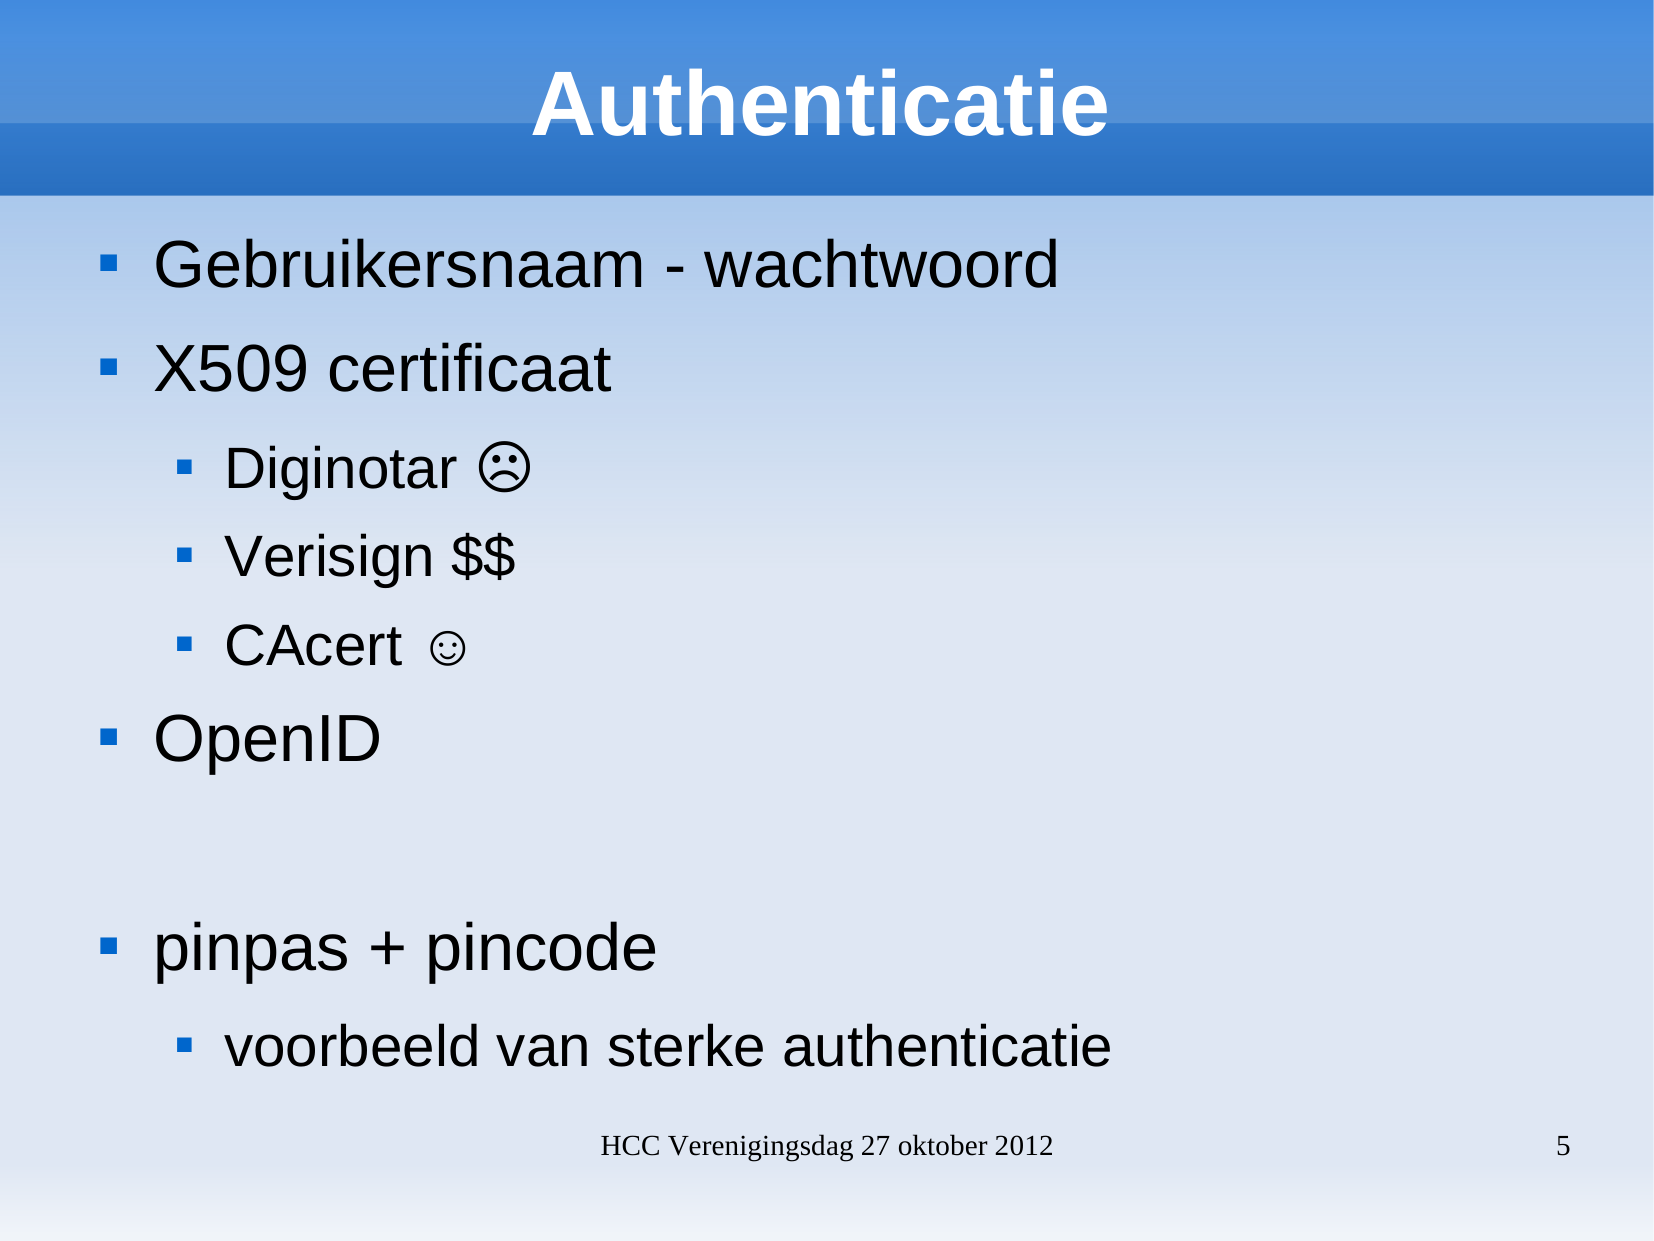

# Authenticatie
Gebruikersnaam - wachtwoord
X509 certificaat
Diginotar ☹
Verisign $$
CAcert ☺
OpenID
pinpas + pincode
voorbeeld van sterke authenticatie
HCC Verenigingsdag 27 oktober 2012
5